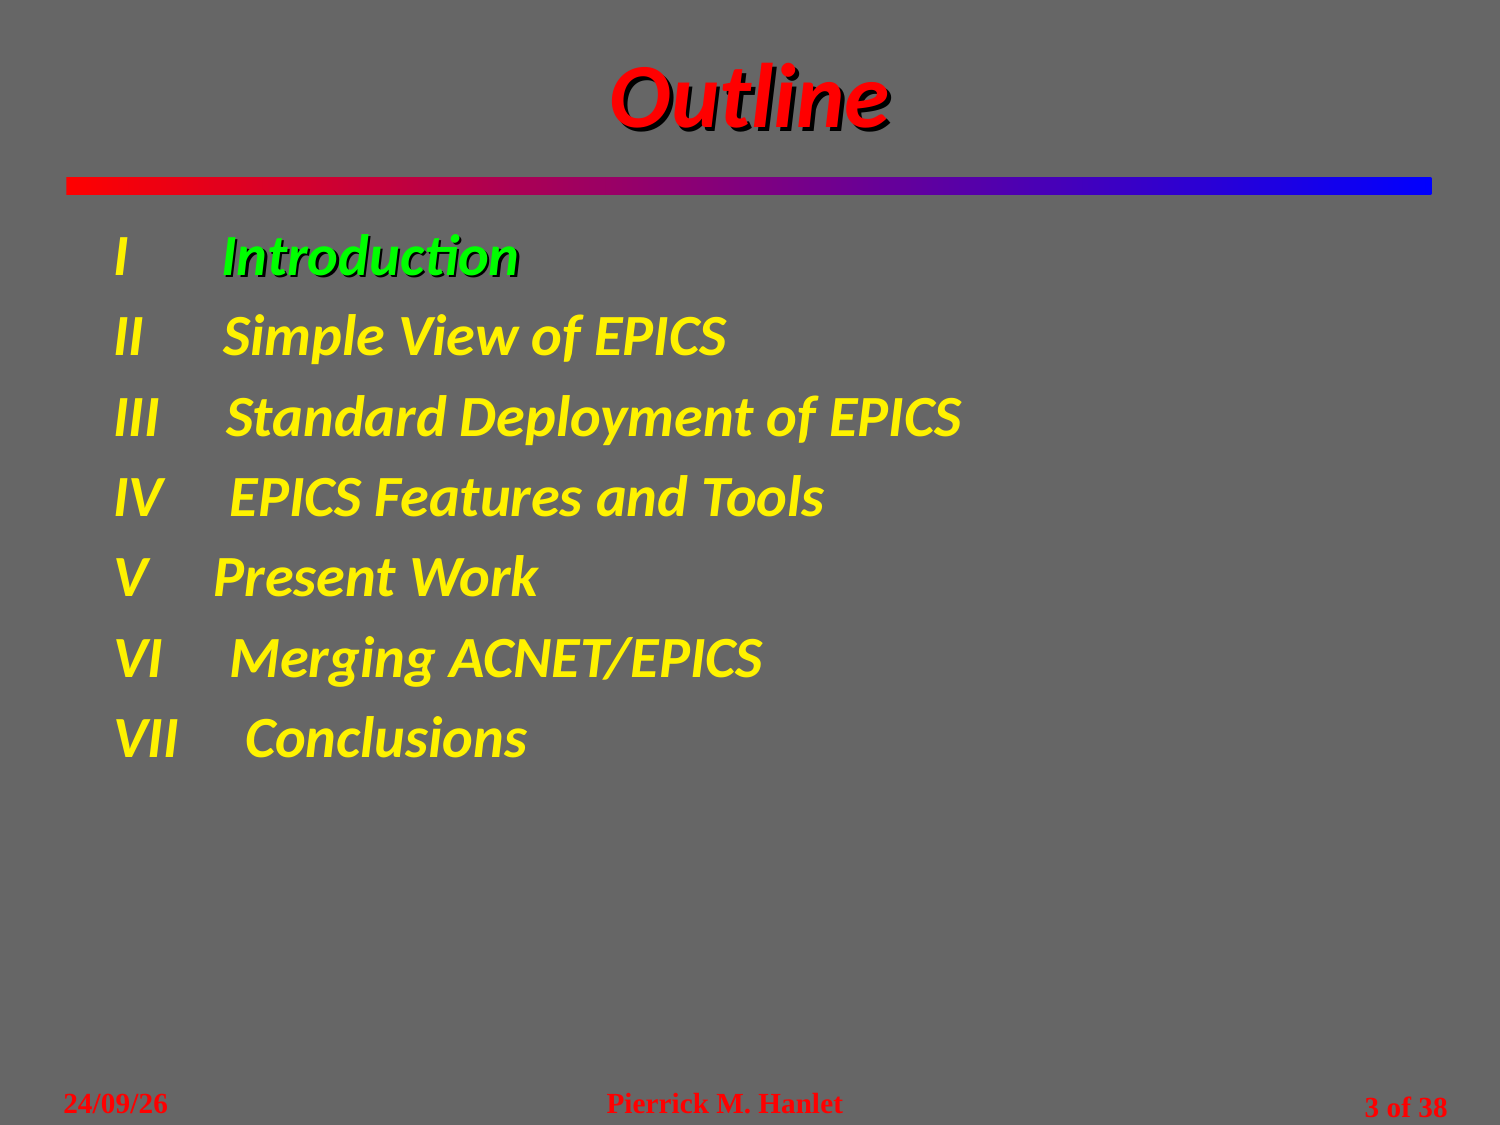

# Outline
 Introduction
 Simple View of EPICS
Standard Deployment of EPICS
EPICS Features and Tools
Present Work
Merging ACNET/EPICS
Conclusions
3
Pierrick Hanlet